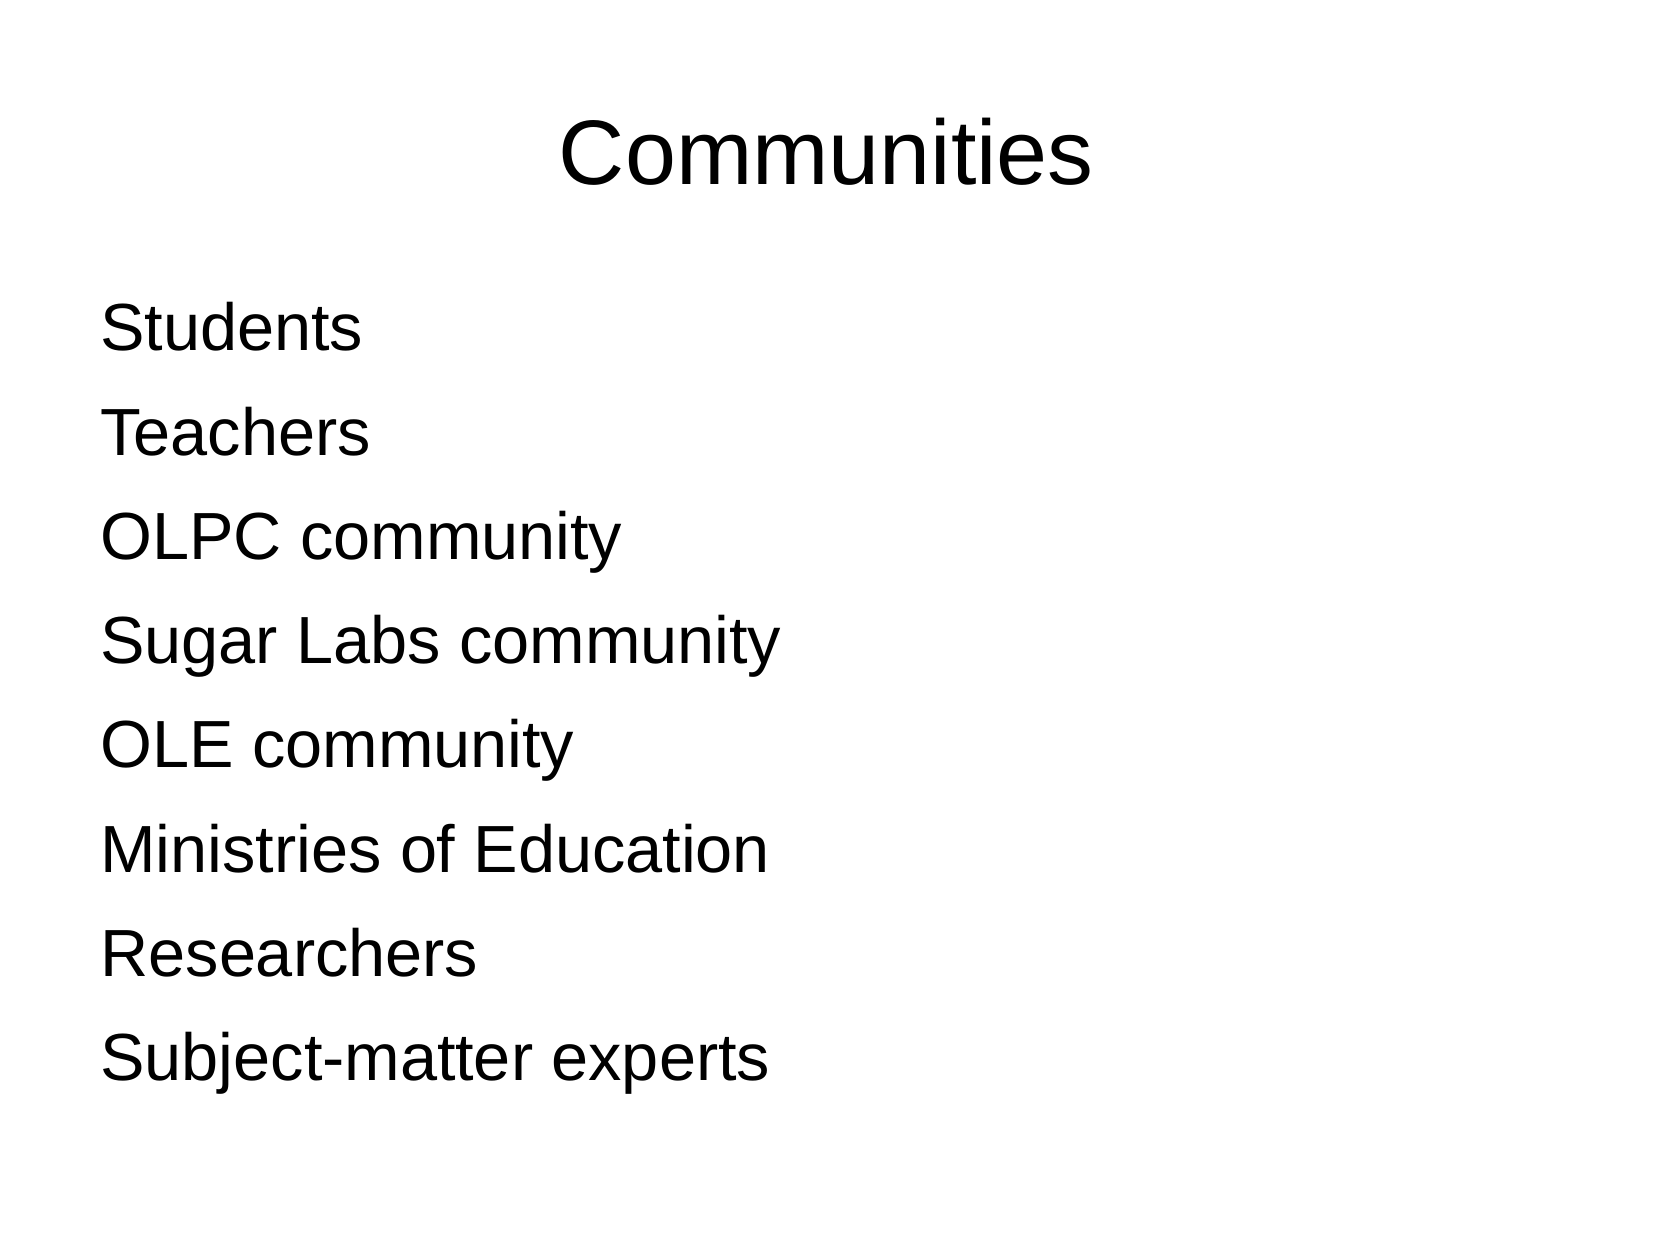

# Communities
Students
Teachers
OLPC community
Sugar Labs community
OLE community
Ministries of Education
Researchers
Subject-matter experts